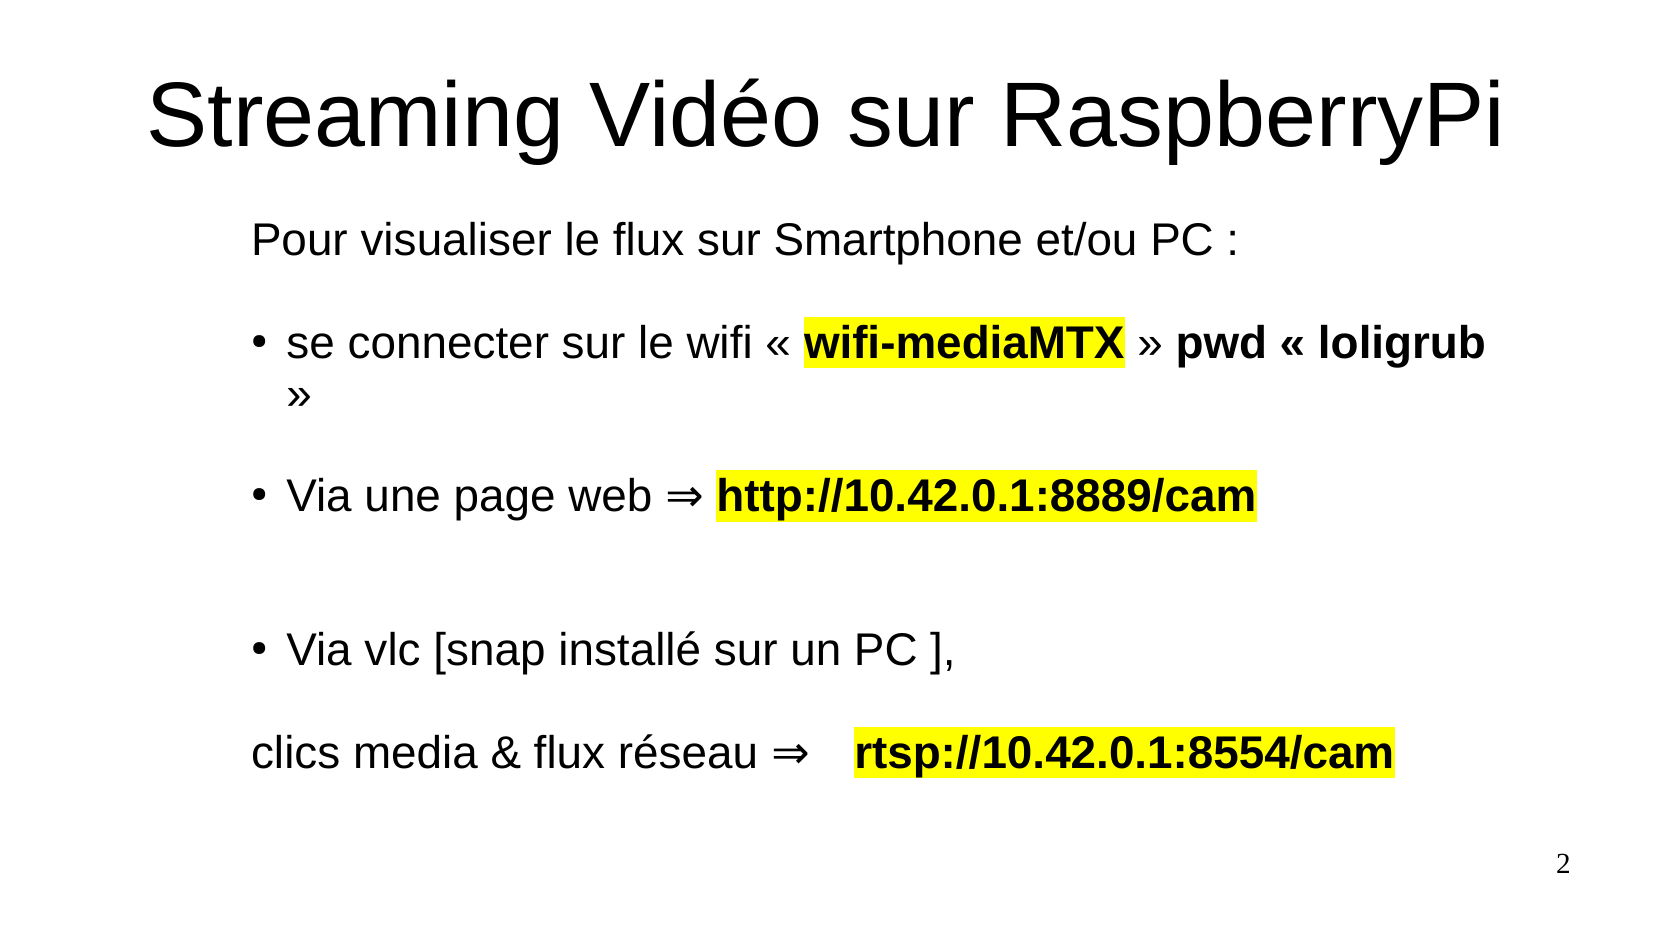

# Streaming Vidéo sur RaspberryPi
Pour visualiser le flux sur Smartphone et/ou PC :
se connecter sur le wifi « wifi-mediaMTX » pwd « loligrub »
Via une page web ⇒ http://10.42.0.1:8889/cam
Via vlc [snap installé sur un PC ],
clics media & flux réseau ⇒ 	 rtsp://10.42.0.1:8554/cam
2